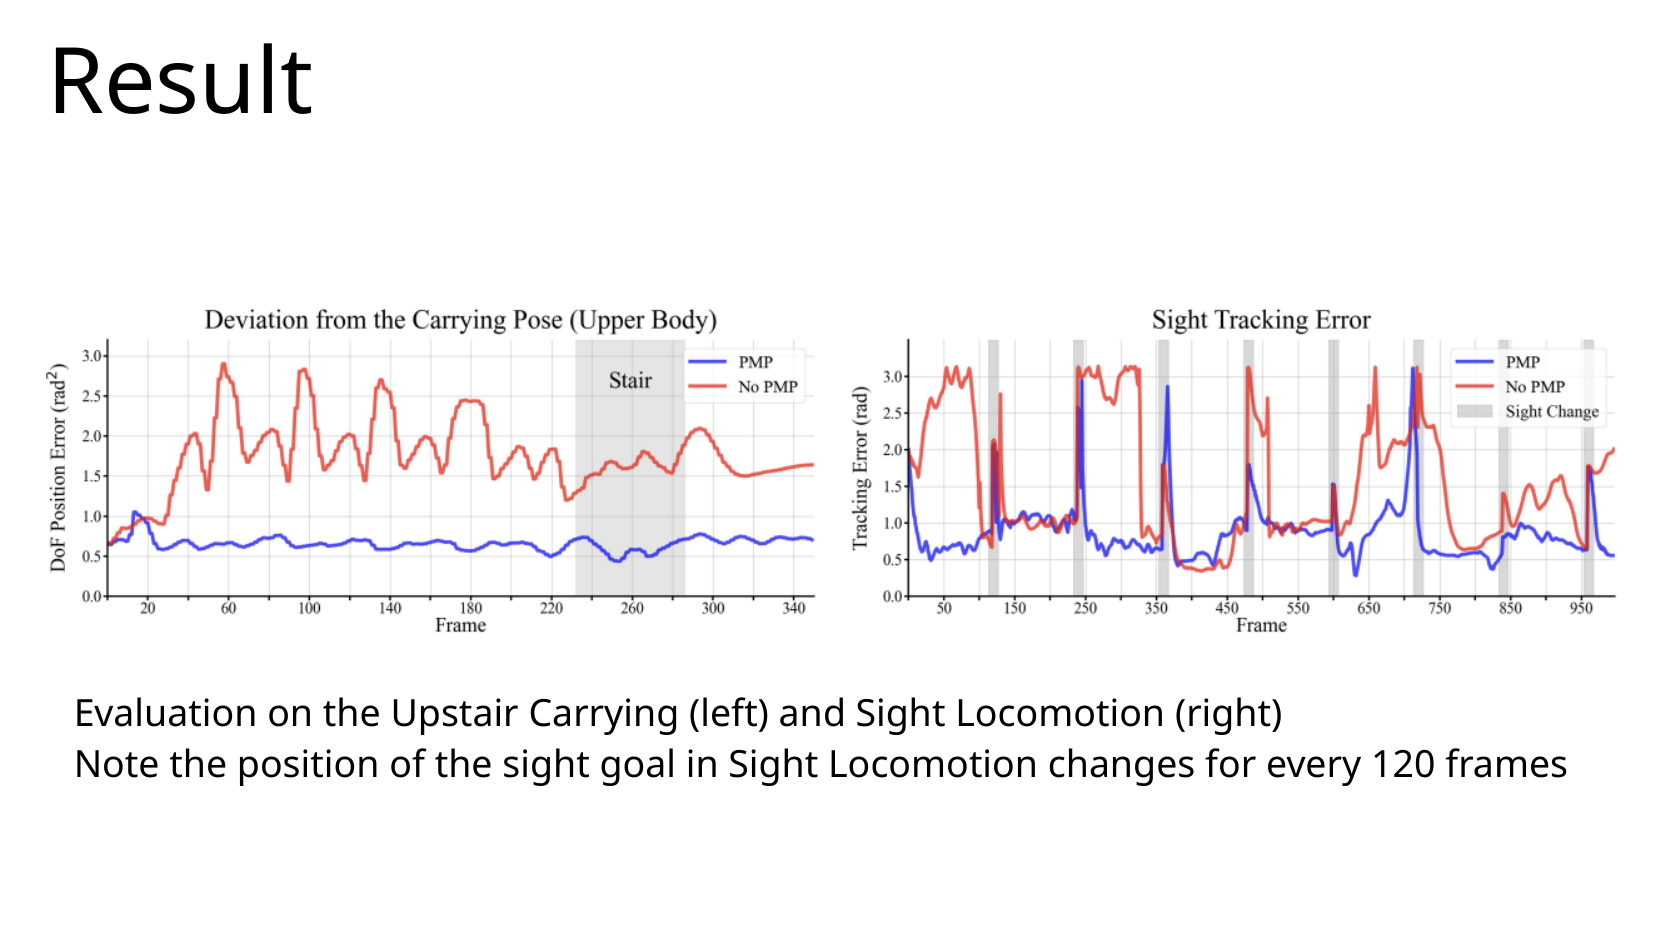

# Result
Evaluation on the Upstair Carrying (left) and Sight Locomotion (right)
Note the position of the sight goal in Sight Locomotion changes for every 120 frames